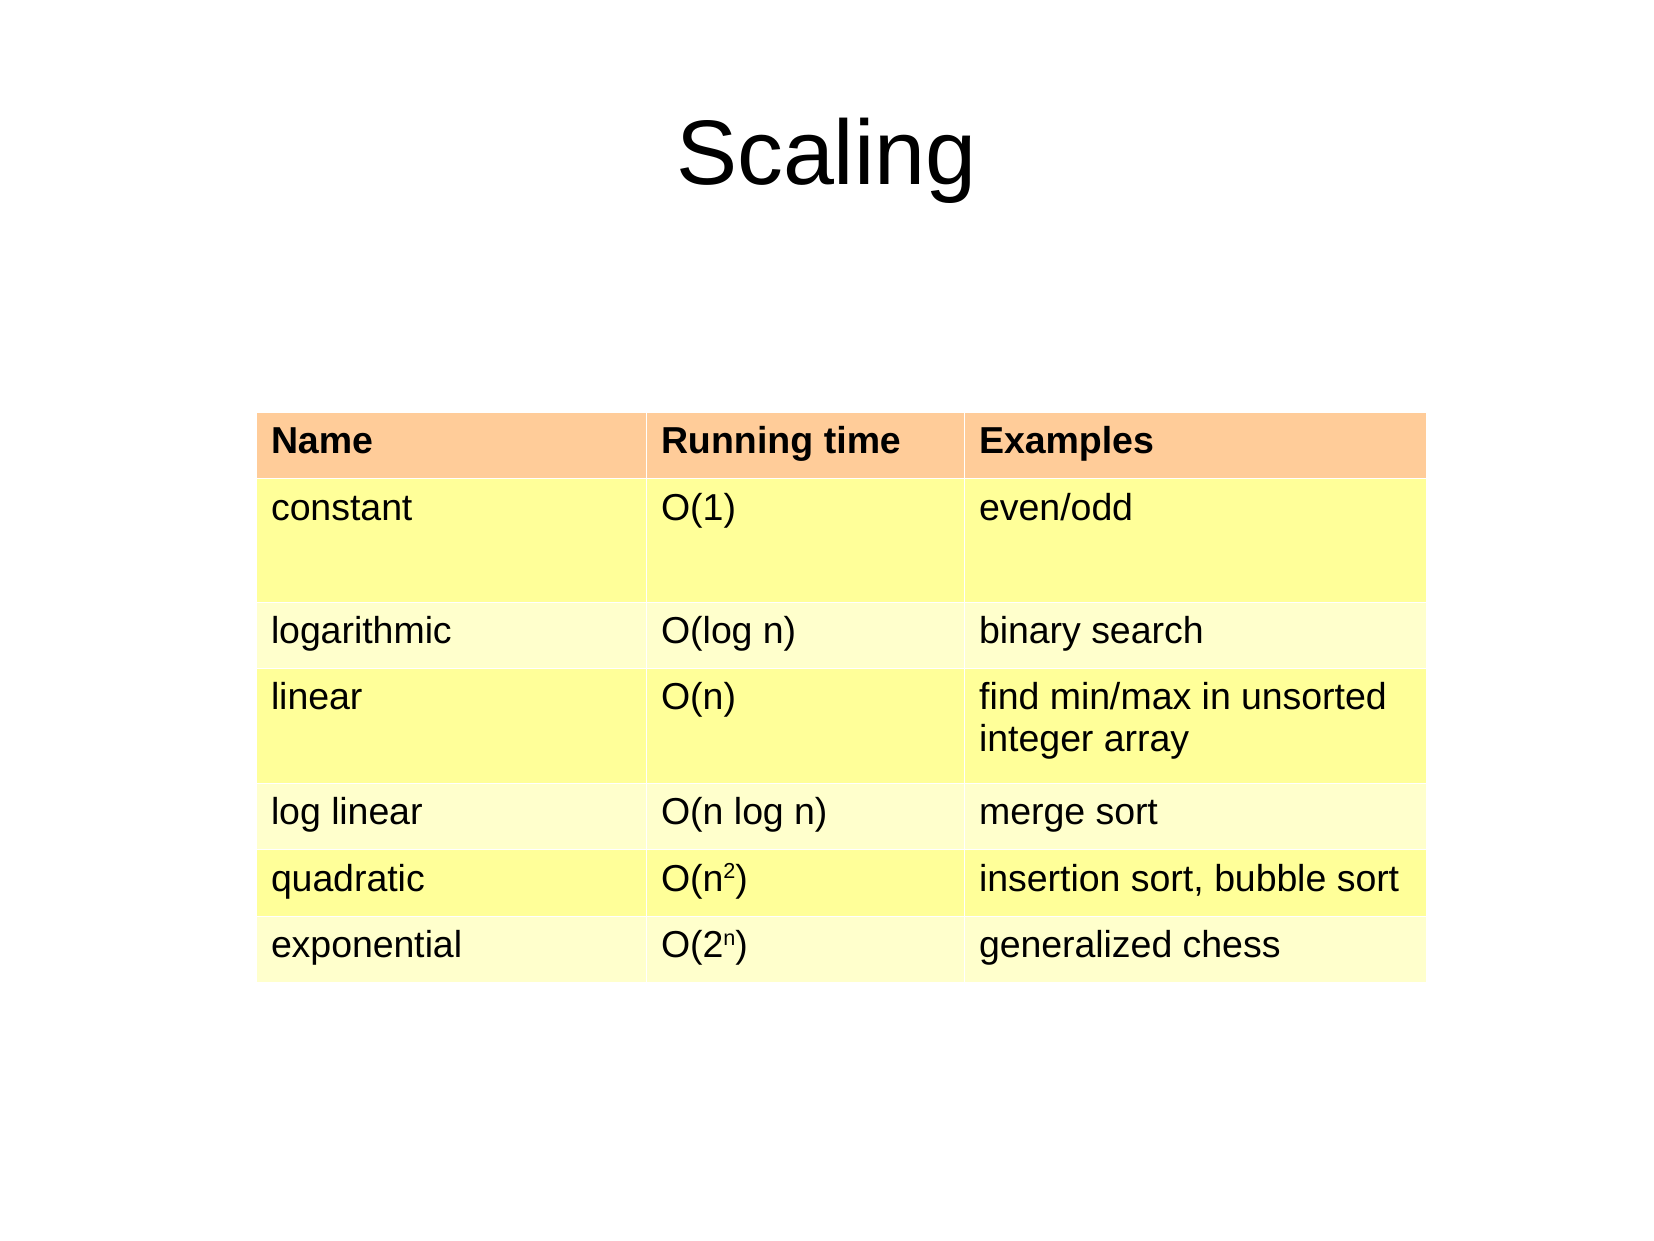

# Scaling
| Name | Running time | Examples |
| --- | --- | --- |
| constant | O(1) | even/odd |
| logarithmic | O(log n) | binary search |
| linear | O(n) | find min/max in unsorted integer array |
| log linear | O(n log n) | merge sort |
| quadratic | O(n2) | insertion sort, bubble sort |
| exponential | O(2n) | generalized chess |